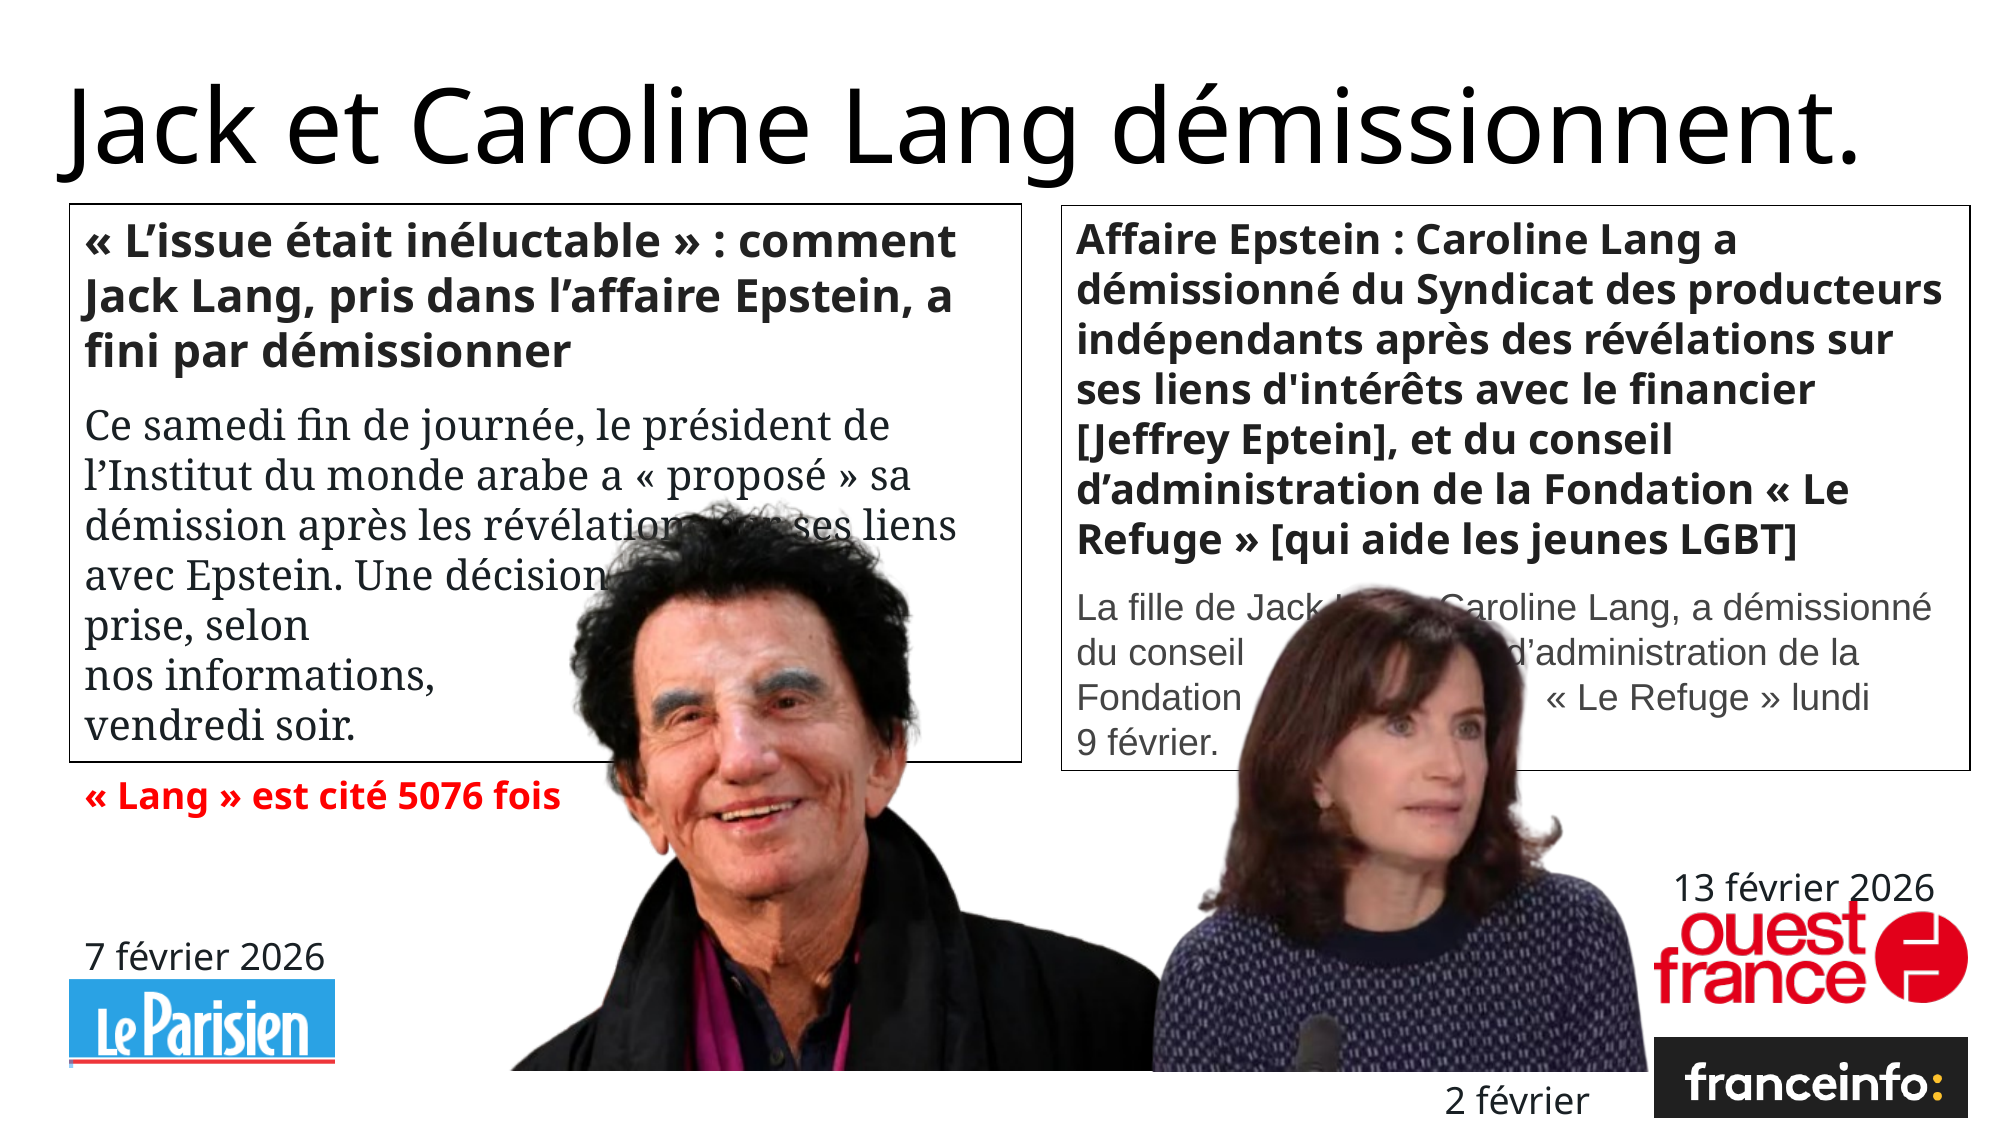

Jack et Caroline Lang démissionnent.
« L’issue était inéluctable » : comment Jack Lang, pris dans l’affaire Epstein, a fini par démissionner
Ce samedi fin de journée, le président de l’Institut du monde arabe a « proposé » sa démission après les révélations sur ses liens
avec Epstein. Une décision
prise, selon
nos informations,
vendredi soir.
Affaire Epstein : Caroline Lang a démissionné du Syndicat des producteurs indépendants après des révélations sur ses liens d'intérêts avec le financier [Jeffrey Eptein], et du conseil d’administration de la Fondation « Le Refuge » [qui aide les jeunes LGBT]
La fille de Jack Lang, Caroline Lang, a démissionné du conseil d’administration de la Fondation « Le Refuge » lundi 9 février.
« Lang » est cité 5076 fois
13 février 2026
7 février 2026
2 février 2026